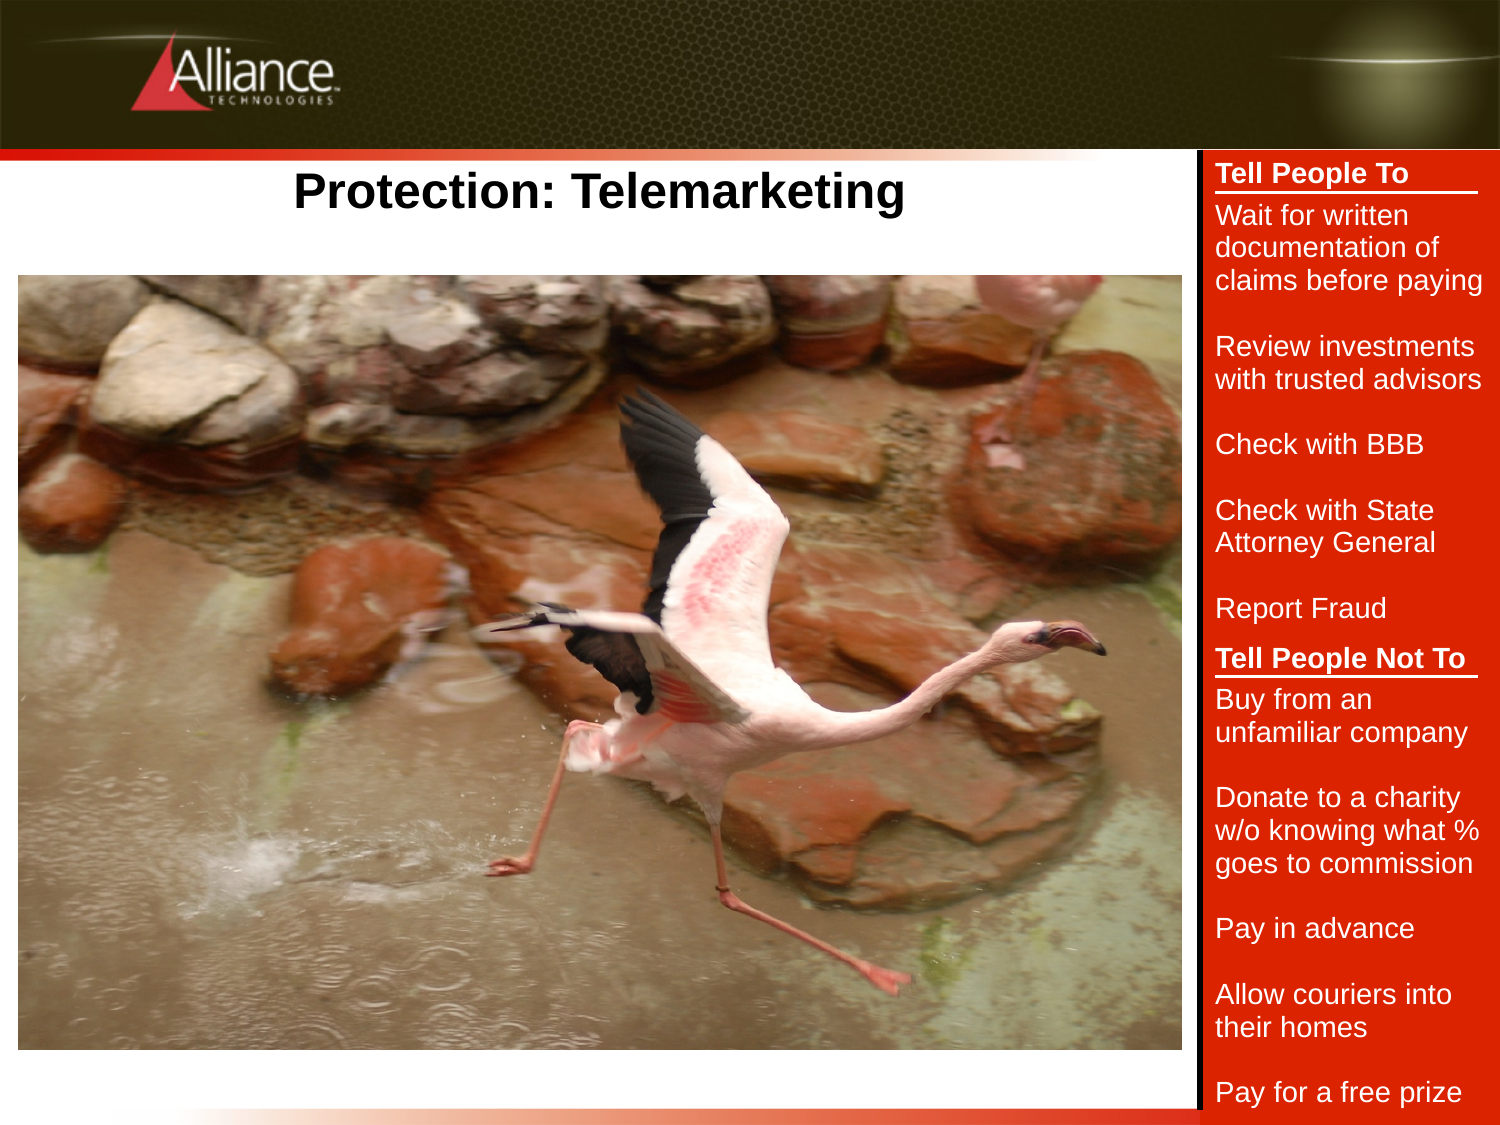

Tell People To
Protection: Telemarketing
Wait for written documentation of claims before paying
Review investments with trusted advisors
Check with BBB
Check with State Attorney General
Report Fraud
Tell People Not To
Buy from an unfamiliar company
Donate to a charity w/o knowing what % goes to commission
Pay in advance
Allow couriers into their homes
Pay for a free prize